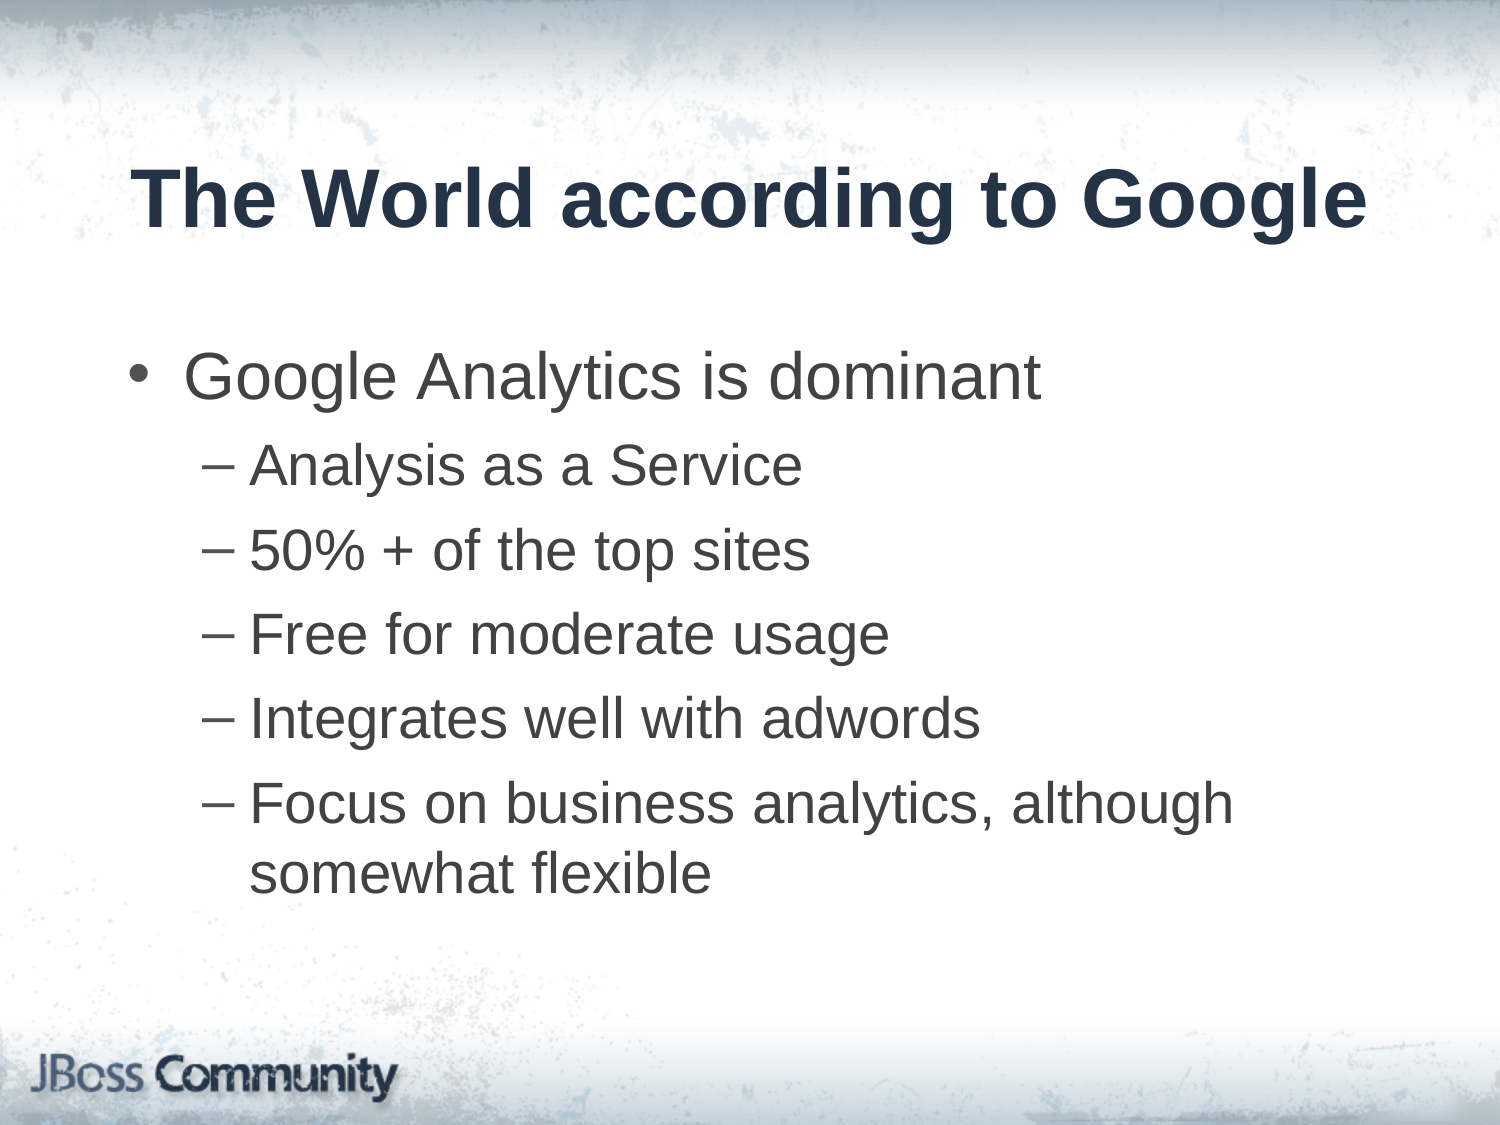

# The World according to Google
Google Analytics is dominant
Analysis as a Service
50% + of the top sites
Free for moderate usage
Integrates well with adwords
Focus on business analytics, although somewhat flexible